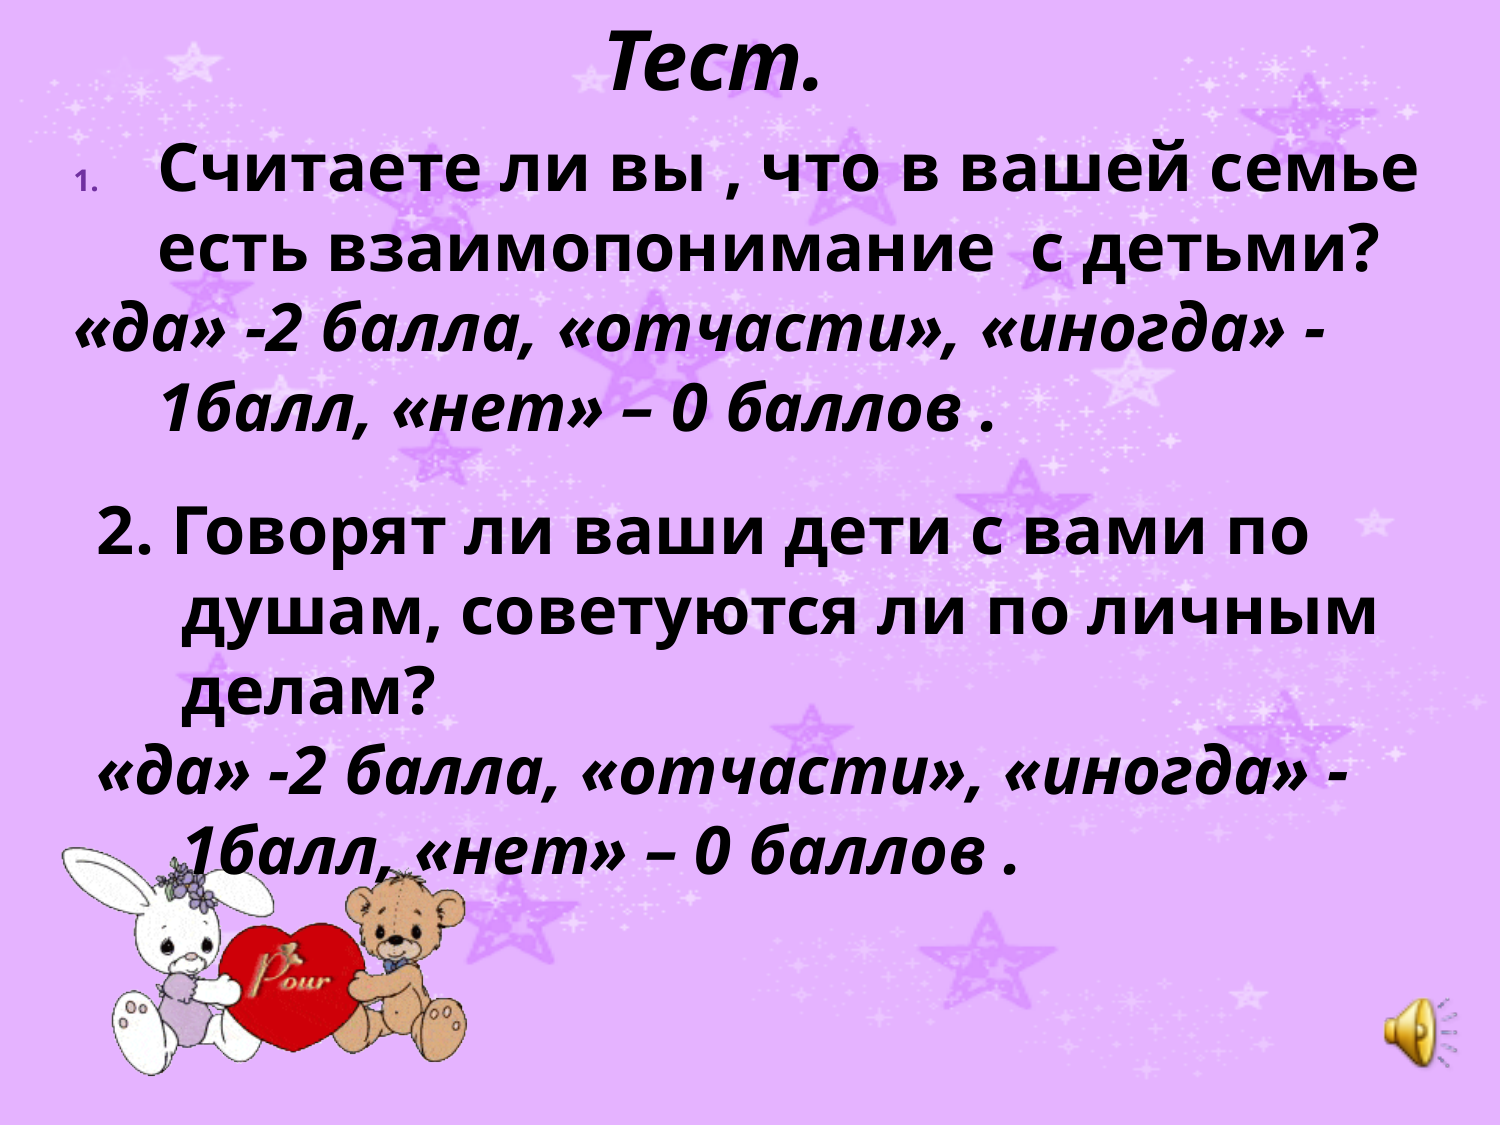

Тест.
Считаете ли вы , что в вашей семье есть взаимопонимание с детьми?
«да» -2 балла, «отчасти», «иногда» -1балл, «нет» – 0 баллов .
2. Говорят ли ваши дети с вами по душам, советуются ли по личным делам?
«да» -2 балла, «отчасти», «иногда» -1балл, «нет» – 0 баллов .